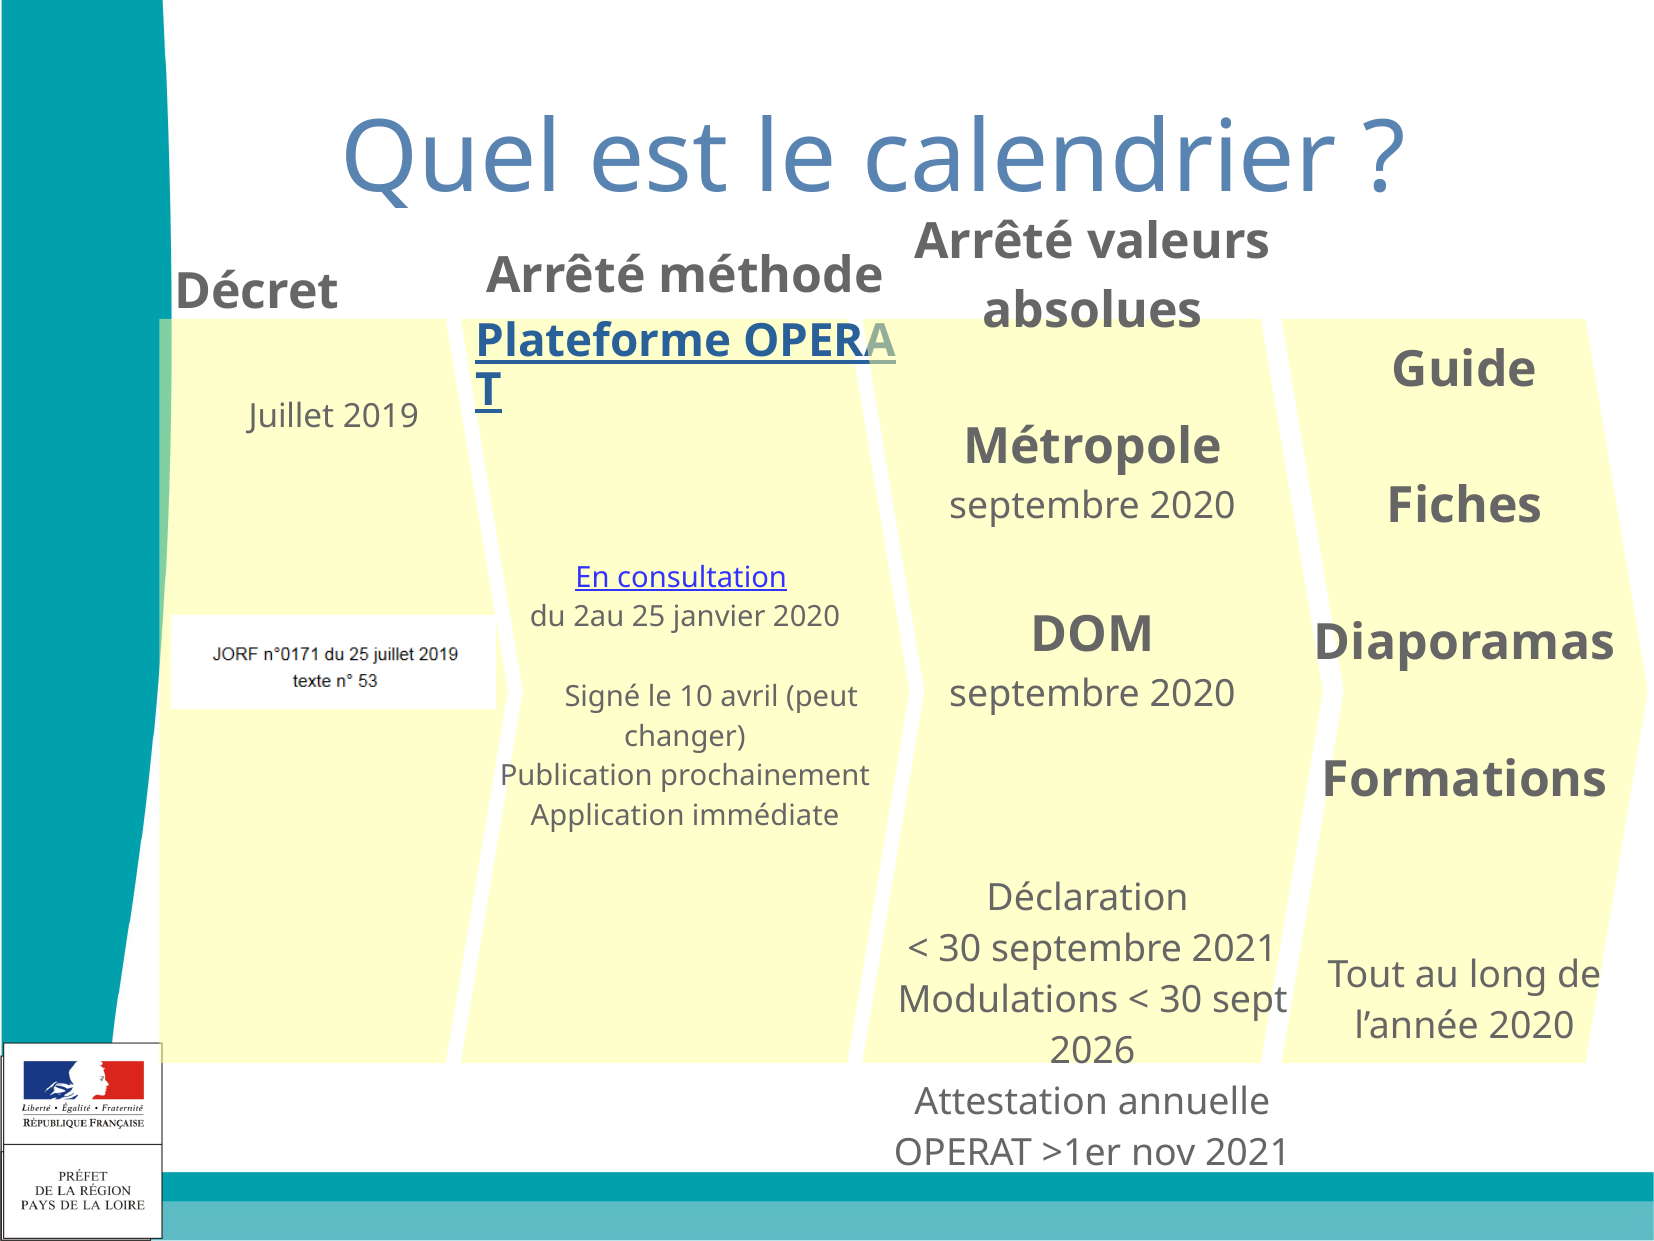

# Quel est le calendrier ?
Décret
Juillet 2019
Arrêté valeurs absolues
Métropole
septembre 2020
DOM
septembre 2020
Déclaration
< 30 septembre 2021
Modulations < 30 sept 2026
Attestation annuelle OPERAT >1er nov 2021
Arrêté méthode
Plateforme OPERAT
En consultation
du 2au 25 janvier 2020
 Signé le 10 avril (peut changer)
Publication prochainement
Application immédiate
Guide
Fiches
Diaporamas
Formations
Tout au long de l’année 2020